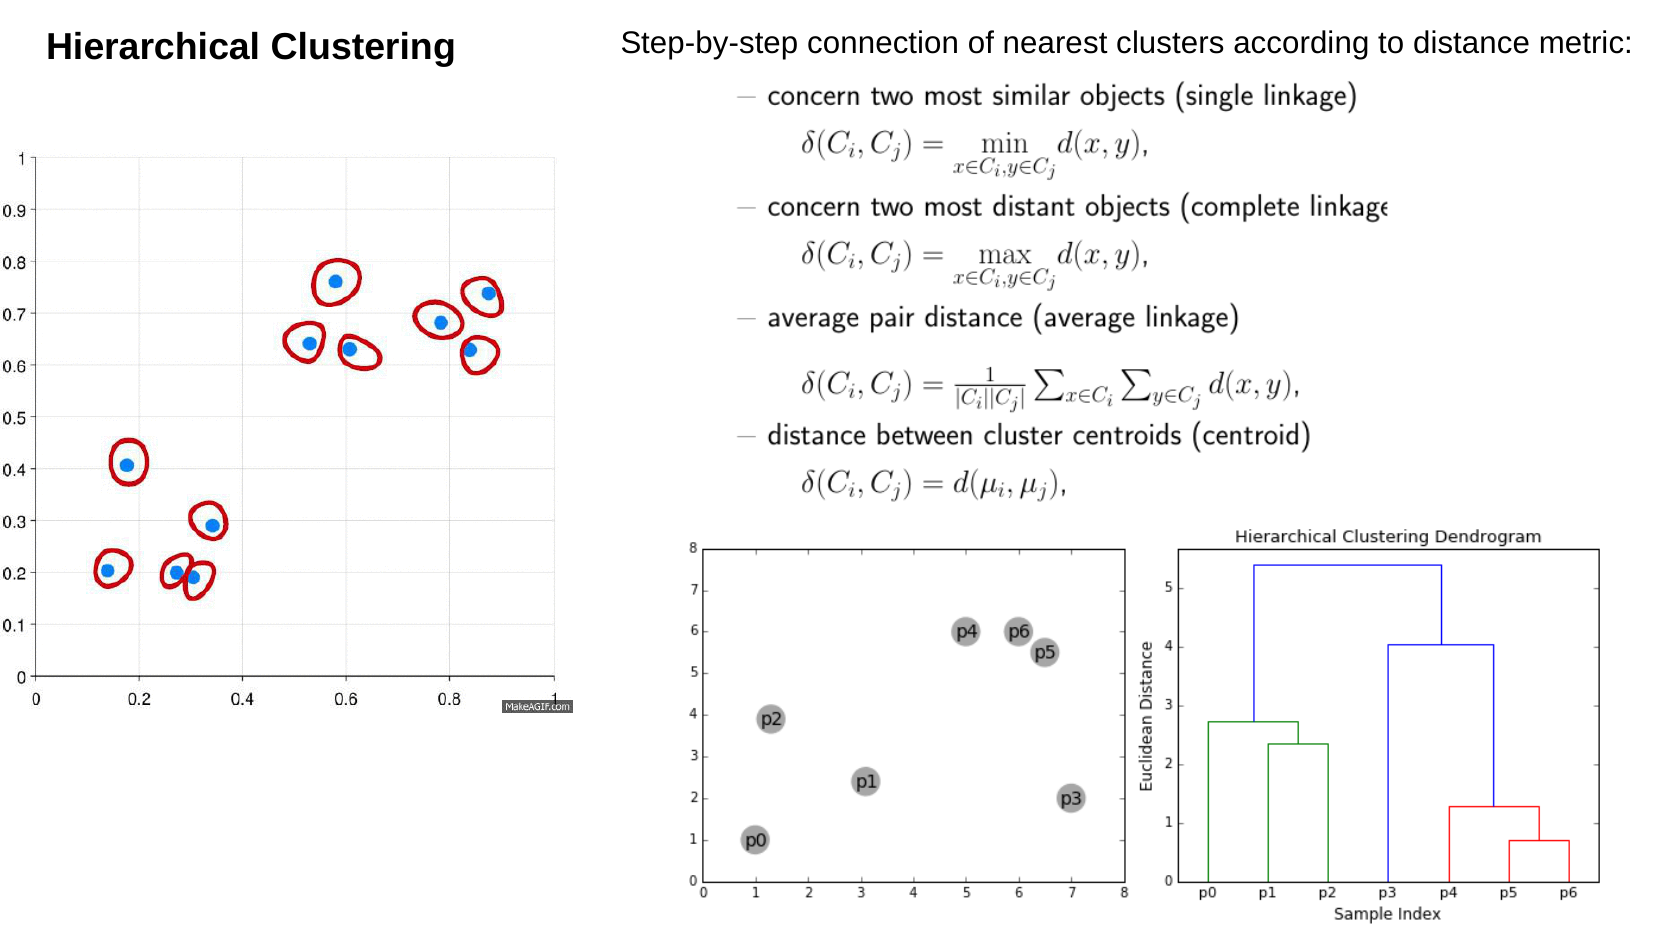

Hierarchical Clustering
Step-by-step connection of nearest clusters according to distance metric: